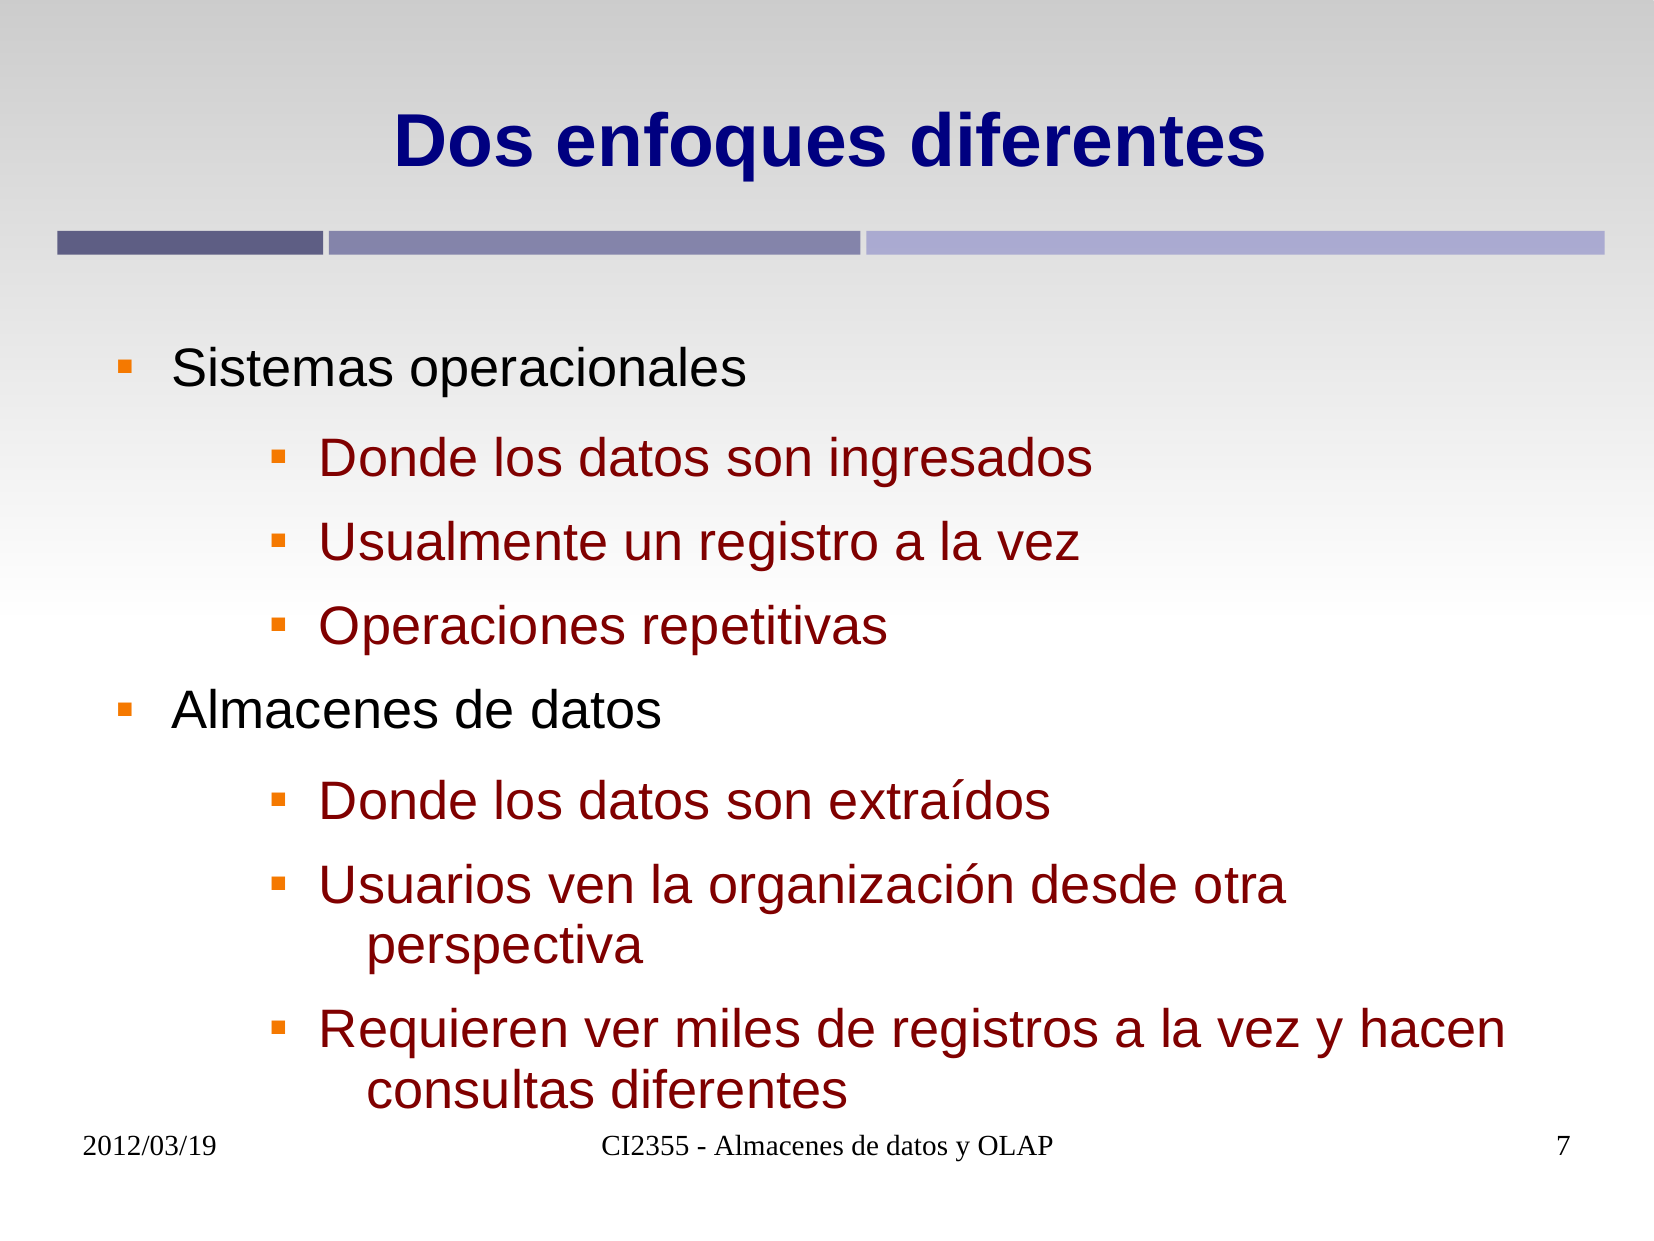

# Dos enfoques diferentes
Sistemas operacionales
Donde los datos son ingresados
Usualmente un registro a la vez
Operaciones repetitivas
Almacenes de datos
Donde los datos son extraídos
Usuarios ven la organización desde otra perspectiva
Requieren ver miles de registros a la vez y hacen consultas diferentes
2012/03/19
CI2355 - Almacenes de datos y OLAP
7